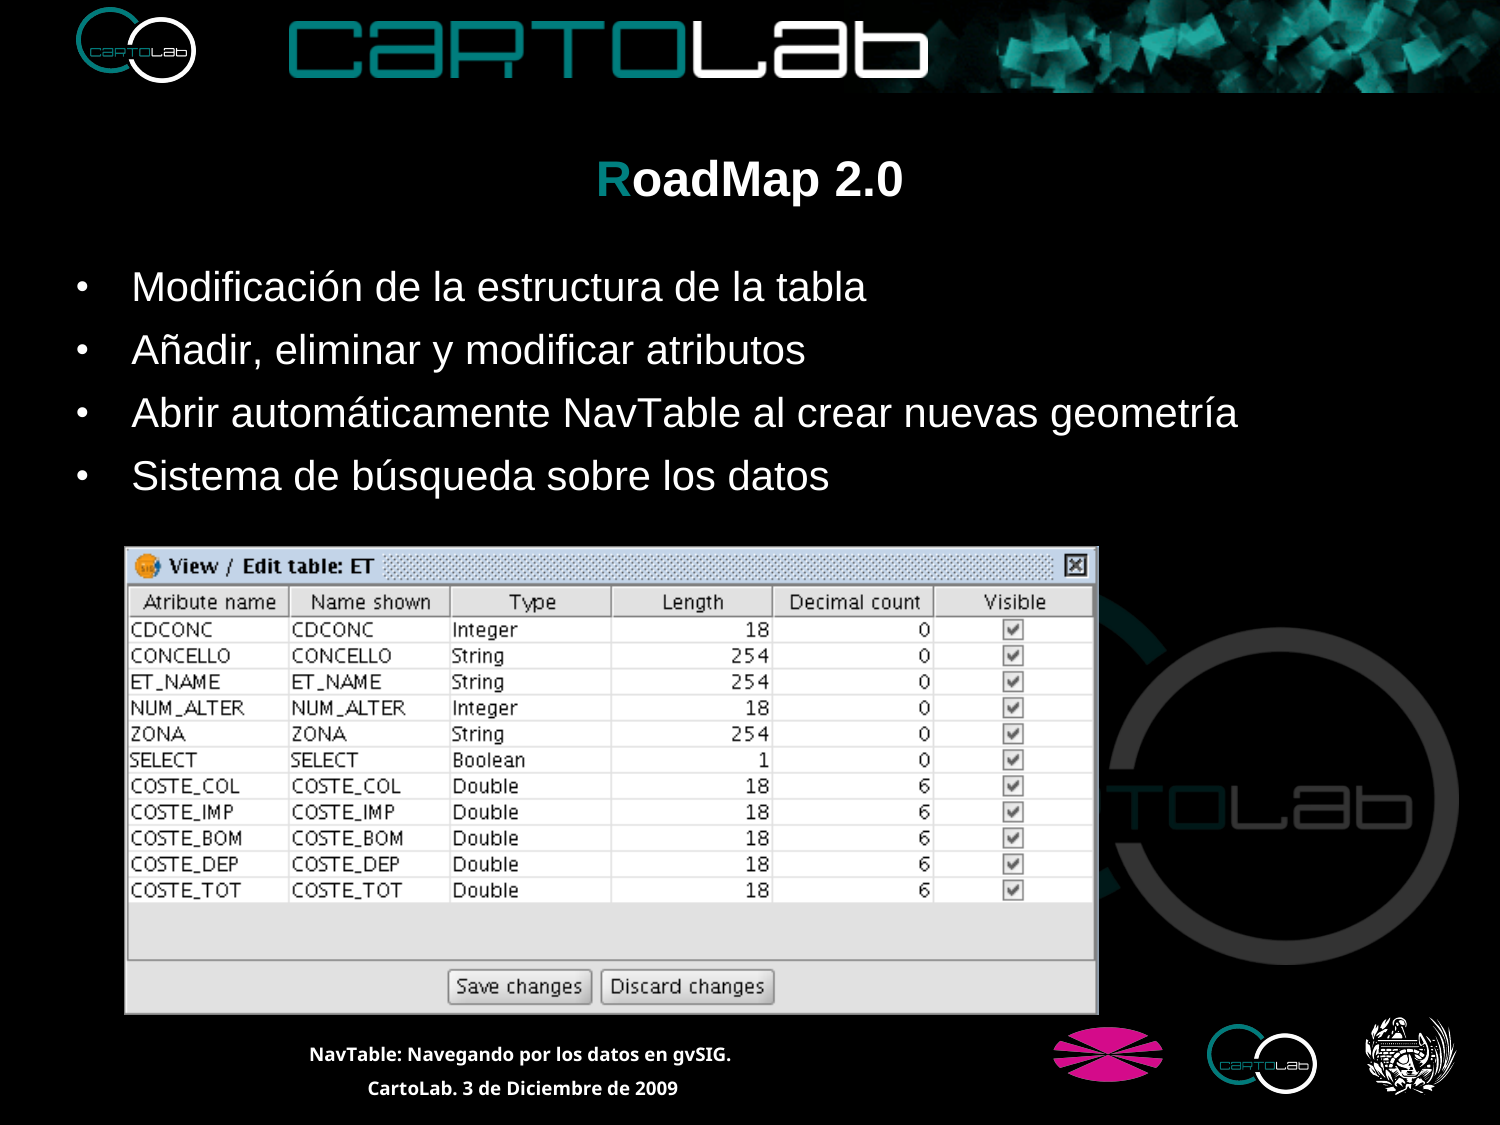

# RoadMap 2.0
Modificación de la estructura de la tabla
Añadir, eliminar y modificar atributos
Abrir automáticamente NavTable al crear nuevas geometría
Sistema de búsqueda sobre los datos